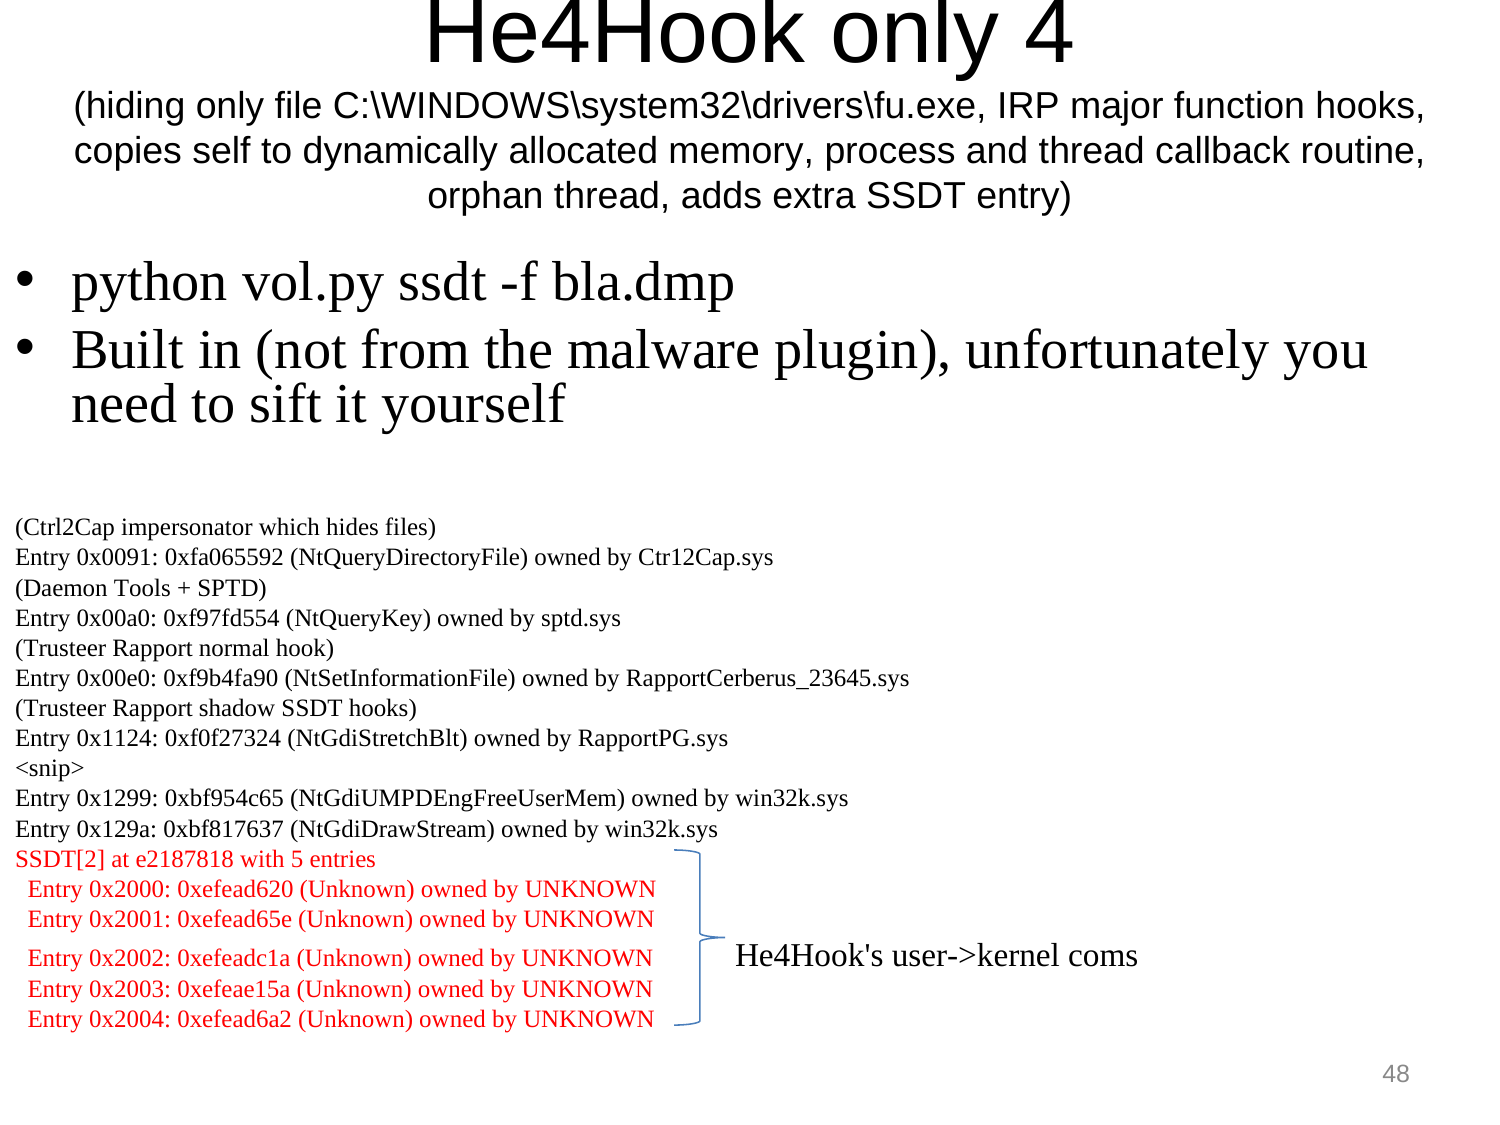

# He4Hook only 4 (hiding only file C:\WINDOWS\system32\drivers\fu.exe, IRP major function hooks, copies self to dynamically allocated memory, process and thread callback routine, orphan thread, adds extra SSDT entry)
python vol.py ssdt -f bla.dmp
Built in (not from the malware plugin), unfortunately you need to sift it yourself
(Ctrl2Cap impersonator which hides files)
Entry 0x0091: 0xfa065592 (NtQueryDirectoryFile) owned by Ctr12Cap.sys
(Daemon Tools + SPTD)
Entry 0x00a0: 0xf97fd554 (NtQueryKey) owned by sptd.sys
(Trusteer Rapport normal hook)
Entry 0x00e0: 0xf9b4fa90 (NtSetInformationFile) owned by RapportCerberus_23645.sys
(Trusteer Rapport shadow SSDT hooks)
Entry 0x1124: 0xf0f27324 (NtGdiStretchBlt) owned by RapportPG.sys
<snip>
Entry 0x1299: 0xbf954c65 (NtGdiUMPDEngFreeUserMem) owned by win32k.sys
Entry 0x129a: 0xbf817637 (NtGdiDrawStream) owned by win32k.sys
SSDT[2] at e2187818 with 5 entries
 Entry 0x2000: 0xefead620 (Unknown) owned by UNKNOWN
 Entry 0x2001: 0xefead65e (Unknown) owned by UNKNOWN
 Entry 0x2002: 0xefeadc1a (Unknown) owned by UNKNOWN He4Hook's user->kernel coms
 Entry 0x2003: 0xefeae15a (Unknown) owned by UNKNOWN
 Entry 0x2004: 0xefead6a2 (Unknown) owned by UNKNOWN